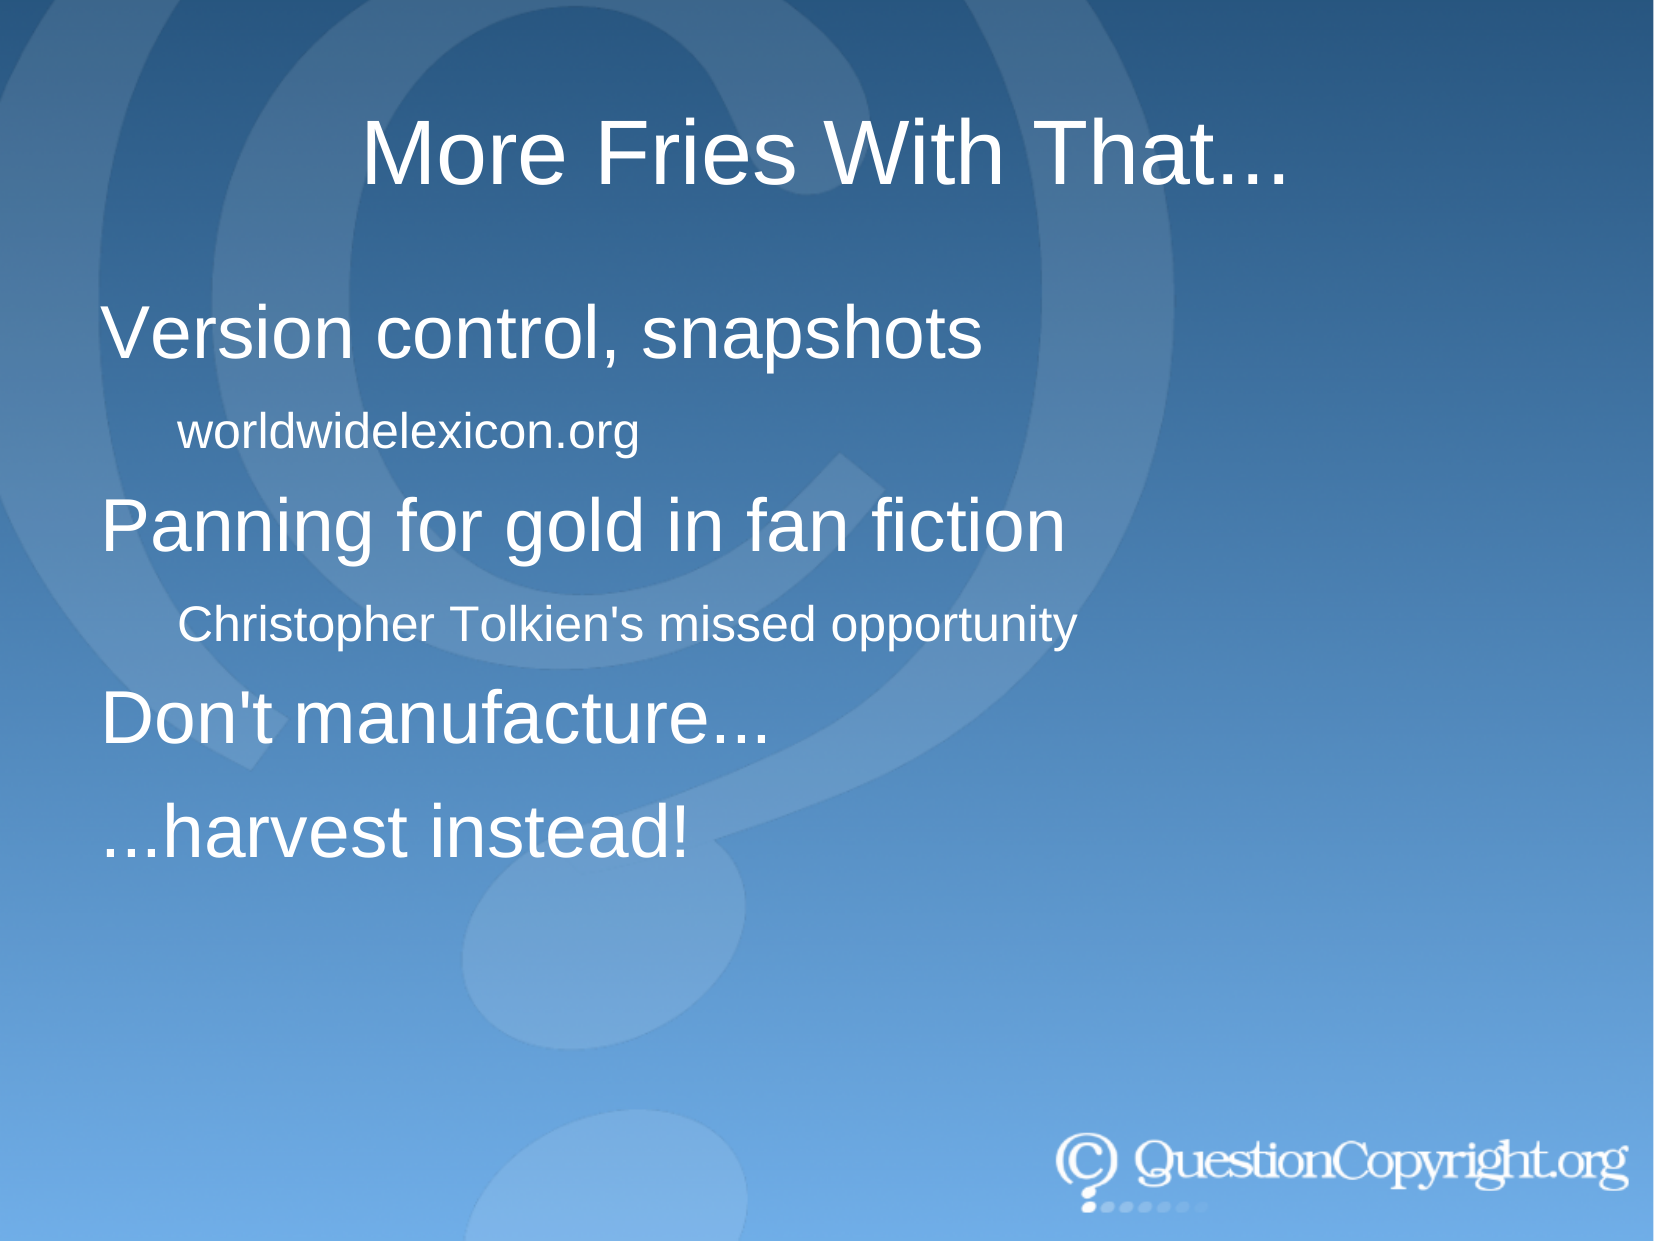

# More Fries With That...
Version control, snapshots
worldwidelexicon.org
Panning for gold in fan fiction
Christopher Tolkien's missed opportunity
Don't manufacture...
...harvest instead!